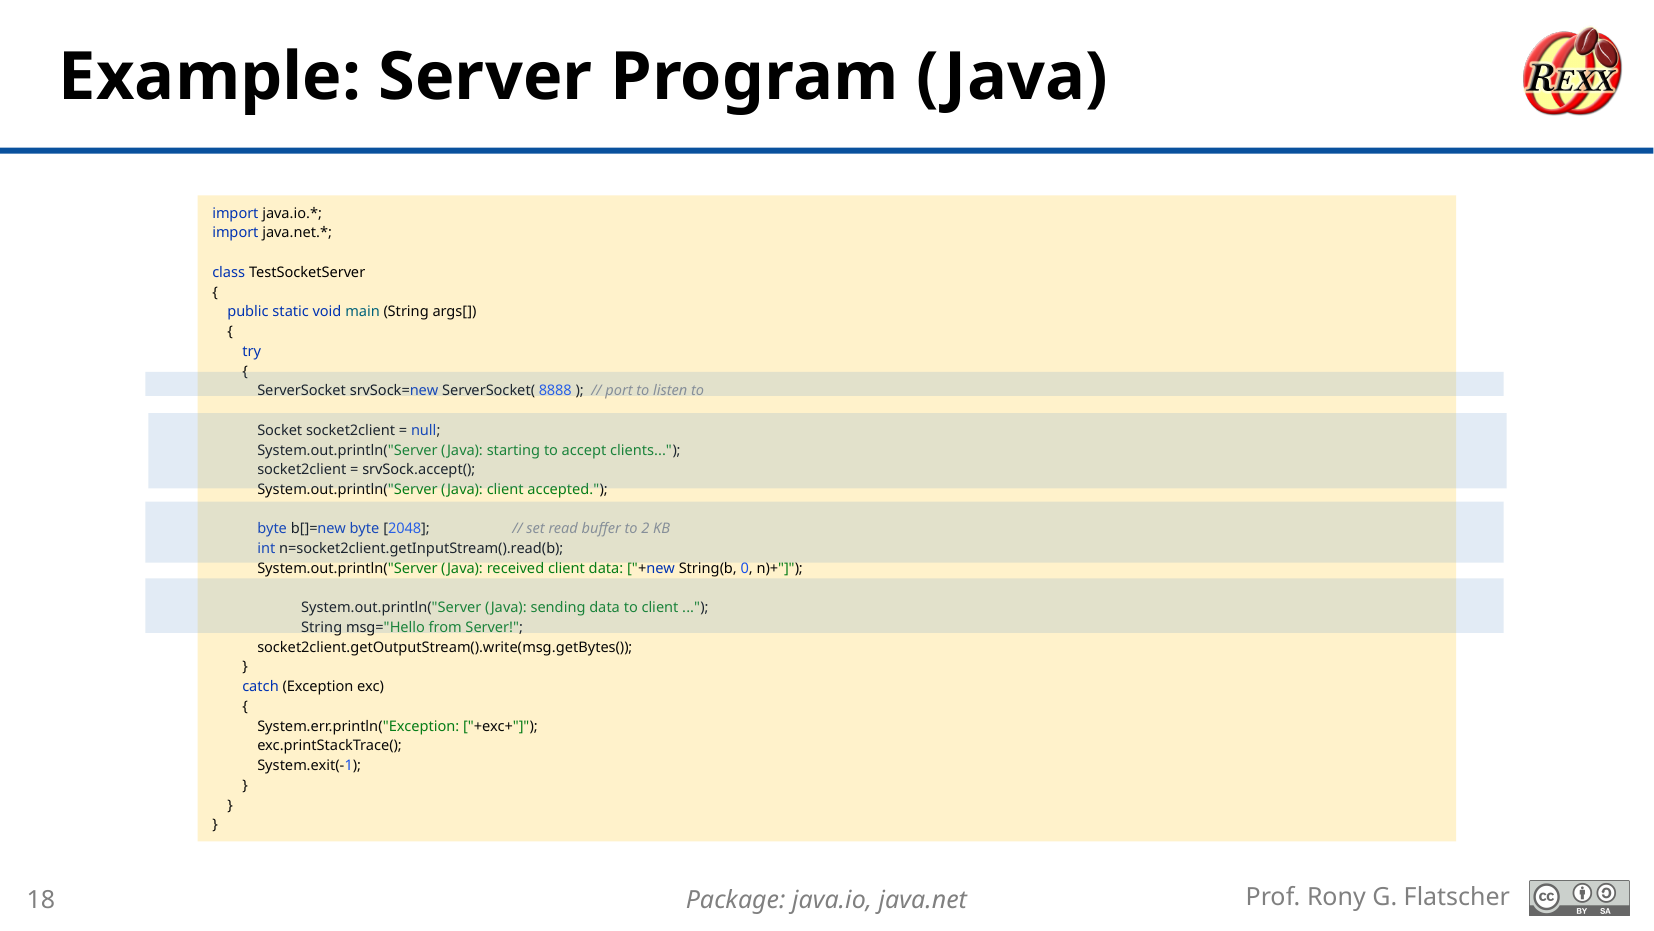

# Example: Server Program (Java)
import java.io.*;
import java.net.*;
class TestSocketServer
{
 public static void main (String args[])
 {
 try
 {
 ServerSocket srvSock=new ServerSocket( 8888 ); // port to listen to
 Socket socket2client = null;
 System.out.println("Server (Java): starting to accept clients...");
 socket2client = srvSock.accept();
 System.out.println("Server (Java): client accepted.");
 byte b[]=new byte [2048]; // set read buffer to 2 KB
 int n=socket2client.getInputStream().read(b);
 System.out.println("Server (Java): received client data: ["+new String(b, 0, n)+"]");
 	 System.out.println("Server (Java): sending data to client ...");
	 String msg="Hello from Server!";
 socket2client.getOutputStream().write(msg.getBytes());
 }
 catch (Exception exc)
 {
 System.err.println("Exception: ["+exc+"]");
 exc.printStackTrace();
 System.exit(-1);
 }
 }
}
Package: java.io, java.net